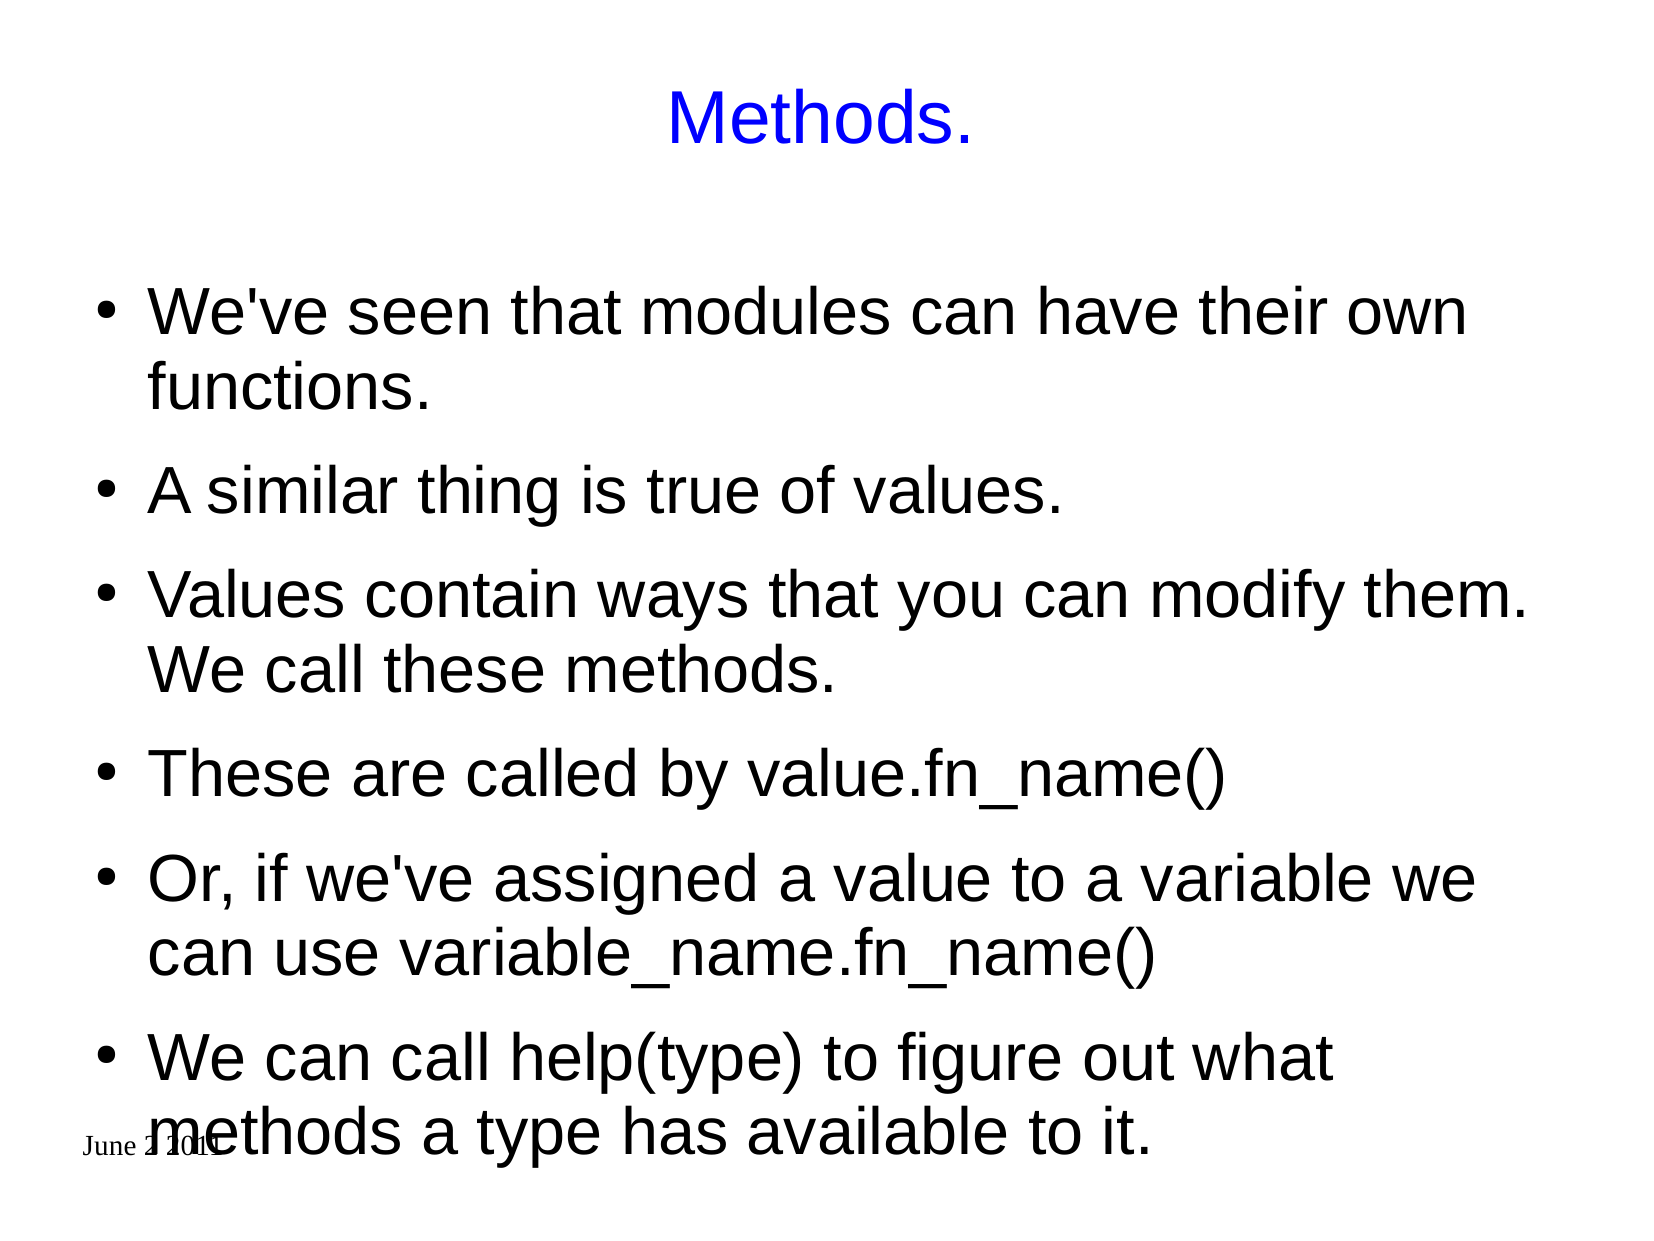

# Methods.
We've seen that modules can have their own functions.
A similar thing is true of values.
Values contain ways that you can modify them. We call these methods.
These are called by value.fn_name()
Or, if we've assigned a value to a variable we can use variable_name.fn_name()
We can call help(type) to figure out what methods a type has available to it.
June 2 2011